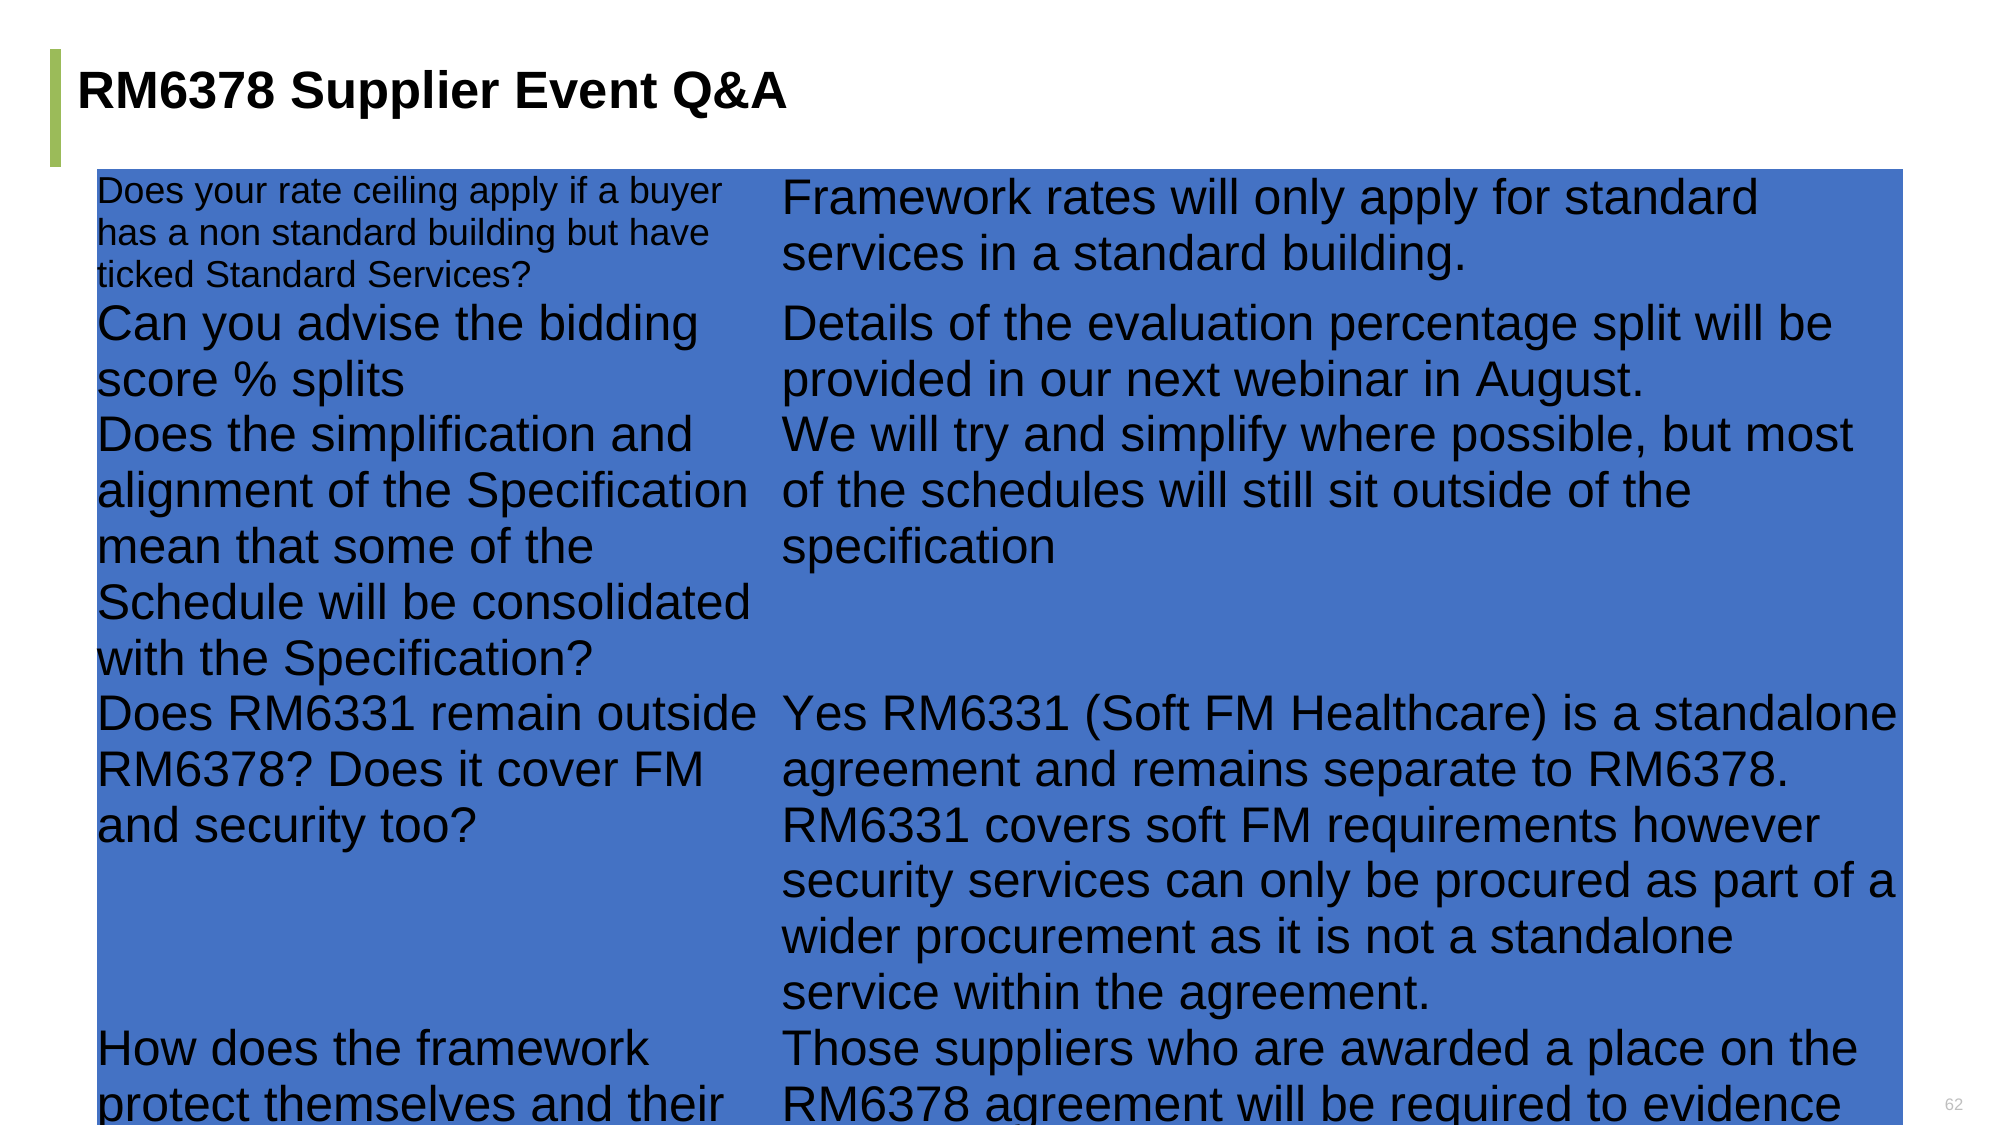

# RM6378 Supplier Event Q&A
| Does your rate ceiling apply if a buyer has a non standard building but have ticked Standard Services? | Framework rates will only apply for standard services in a standard building. |
| --- | --- |
| Can you advise the bidding score % splits | Details of the evaluation percentage split will be provided in our next webinar in August. |
| Does the simplification and alignment of the Specification mean that some of the Schedule will be consolidated with the Specification? | We will try and simplify where possible, but most of the schedules will still sit outside of the specification |
| Does RM6331 remain outside RM6378? Does it cover FM and security too? | Yes RM6331 (Soft FM Healthcare) is a standalone agreement and remains separate to RM6378. RM6331 covers soft FM requirements however security services can only be procured as part of a wider procurement as it is not a standalone service within the agreement. |
| How does the framework protect themselves and their clients from bidders who lose any accreditation(s) as the framework is over 8 years ? | Those suppliers who are awarded a place on the RM6378 agreement will be required to evidence that they still hold the relevant accreditations inline with the requirements of the framework. This will be managed as part of our Supplier Relationship Management activities. Where suppliers are unable to evidence the relevant accreditations, inline with the terms of the framework, CCS will utilise mechanisms to suspend or terminate |
| Do you envisage scope of Lot 4 a, being incorporated into Lot 1? if so will the TAC for Lot 1 include L4 capability? | Where a buyers requirement is for standalone security, they will use Lot 4 (Security Services) for their procurement. Whilst security services do also sit in Lot 1 (TFM) this will be only be used where its part of a TFM solution. |